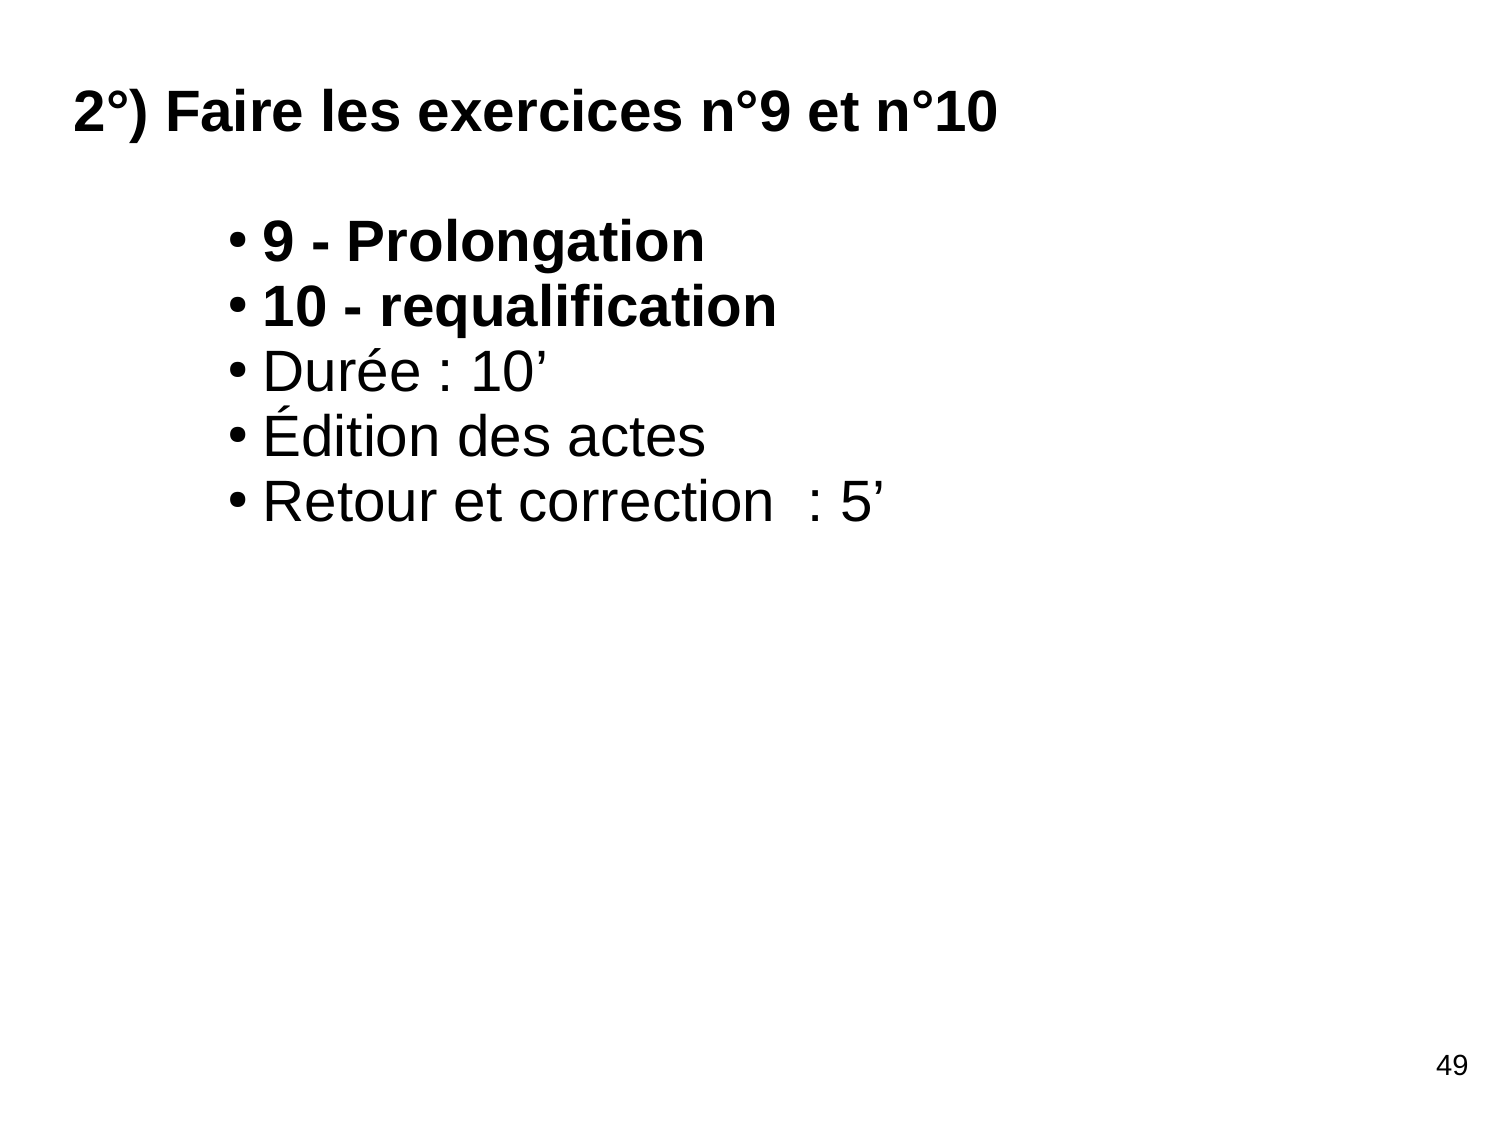

2°) Faire les exercices n°9 et n°10
9 - Prolongation
10 - requalification
Durée : 10’
Édition des actes
Retour et correction  : 5’